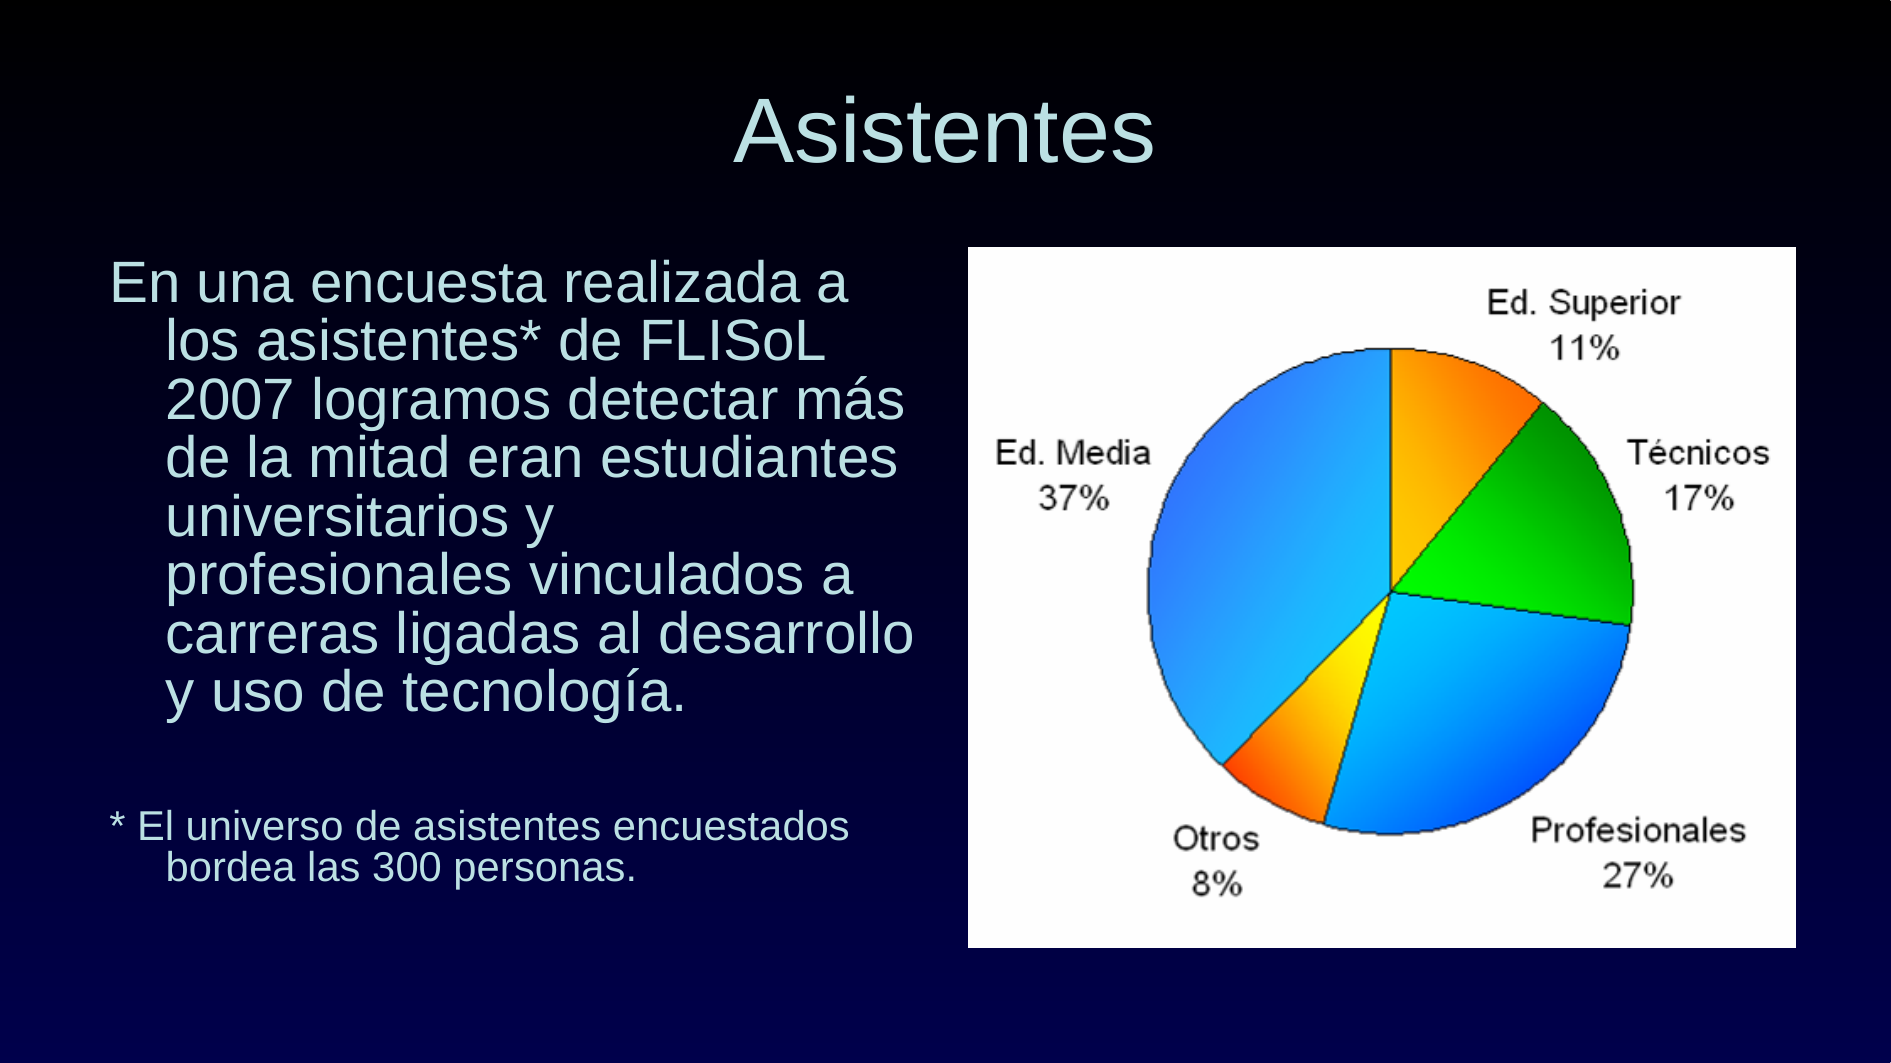

# Asistentes
En una encuesta realizada a los asistentes* de FLISoL 2007 logramos detectar más de la mitad eran estudiantes universitarios y profesionales vinculados a carreras ligadas al desarrollo y uso de tecnología.
* El universo de asistentes encuestados bordea las 300 personas.